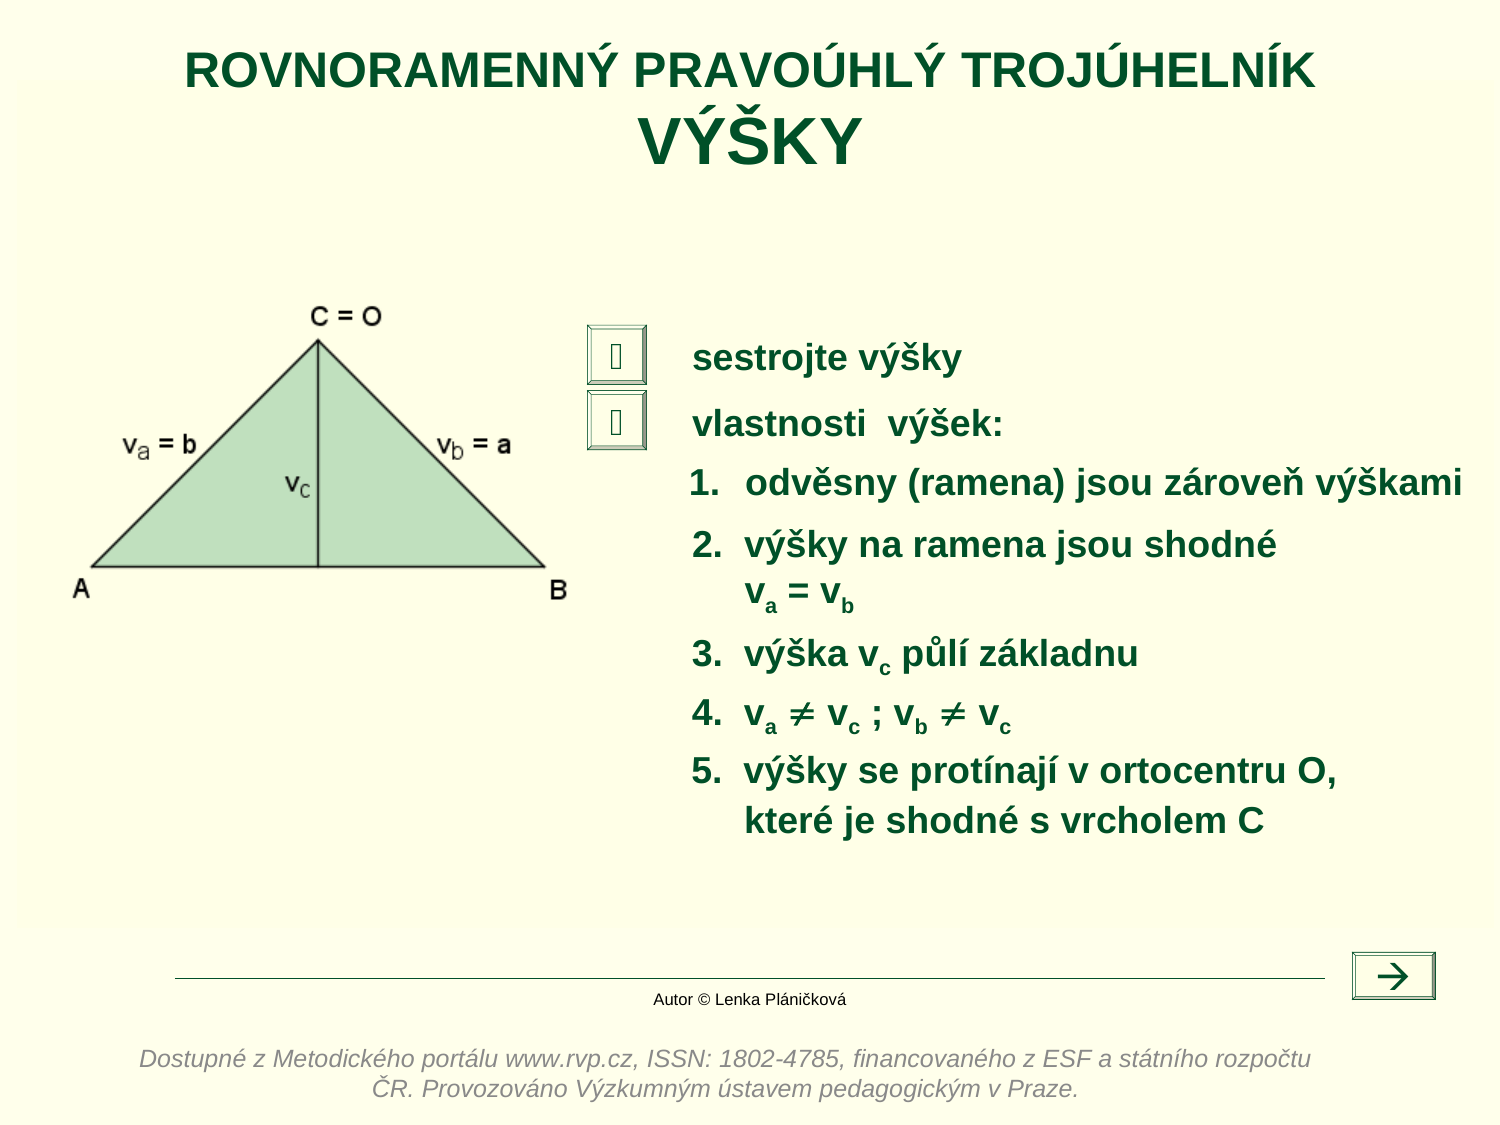

ROVNORAMENNÝ PRAVOÚHLÝ TROJÚHELNÍK
VÝŠKY

sestrojte výšky

vlastnosti výšek:
odvěsny (ramena) jsou zároveň výškami
2. výšky na ramena jsou shodné
 va = vb
3. výška vc půlí základnu
4. va  vc ; vb  vc
5. výšky se protínají v ortocentru O,
 které je shodné s vrcholem C

Autor © Lenka Pláničková
Dostupné z Metodického portálu www.rvp.cz, ISSN: 1802-4785, financovaného z ESF a státního rozpočtu ČR. Provozováno Výzkumným ústavem pedagogickým v Praze.